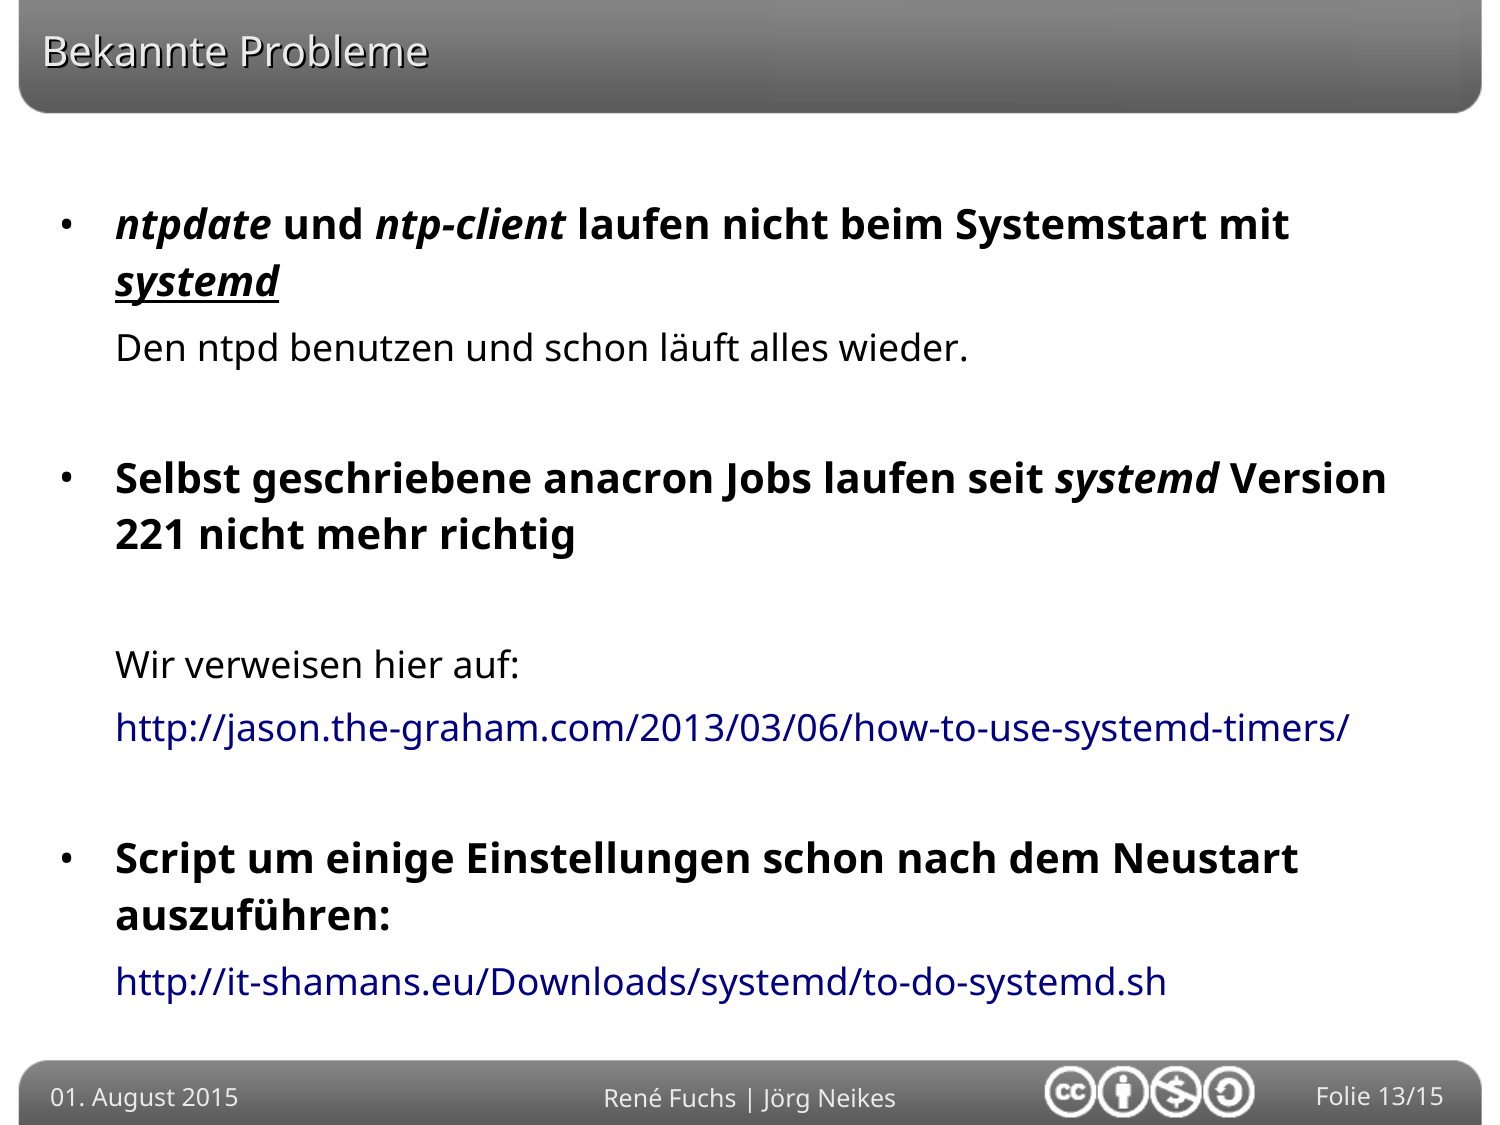

# Bekannte Probleme
ntpdate und ntp-client laufen nicht beim Systemstart mit systemd
Den ntpd benutzen und schon läuft alles wieder.
Selbst geschriebene anacron Jobs laufen seit systemd Version 221 nicht mehr richtig
Wir verweisen hier auf:
http://jason.the-graham.com/2013/03/06/how-to-use-systemd-timers/
Script um einige Einstellungen schon nach dem Neustart auszuführen:
http://it-shamans.eu/Downloads/systemd/to-do-systemd.sh
13
01. August 2015
René Fuchs | Jörg Neikes